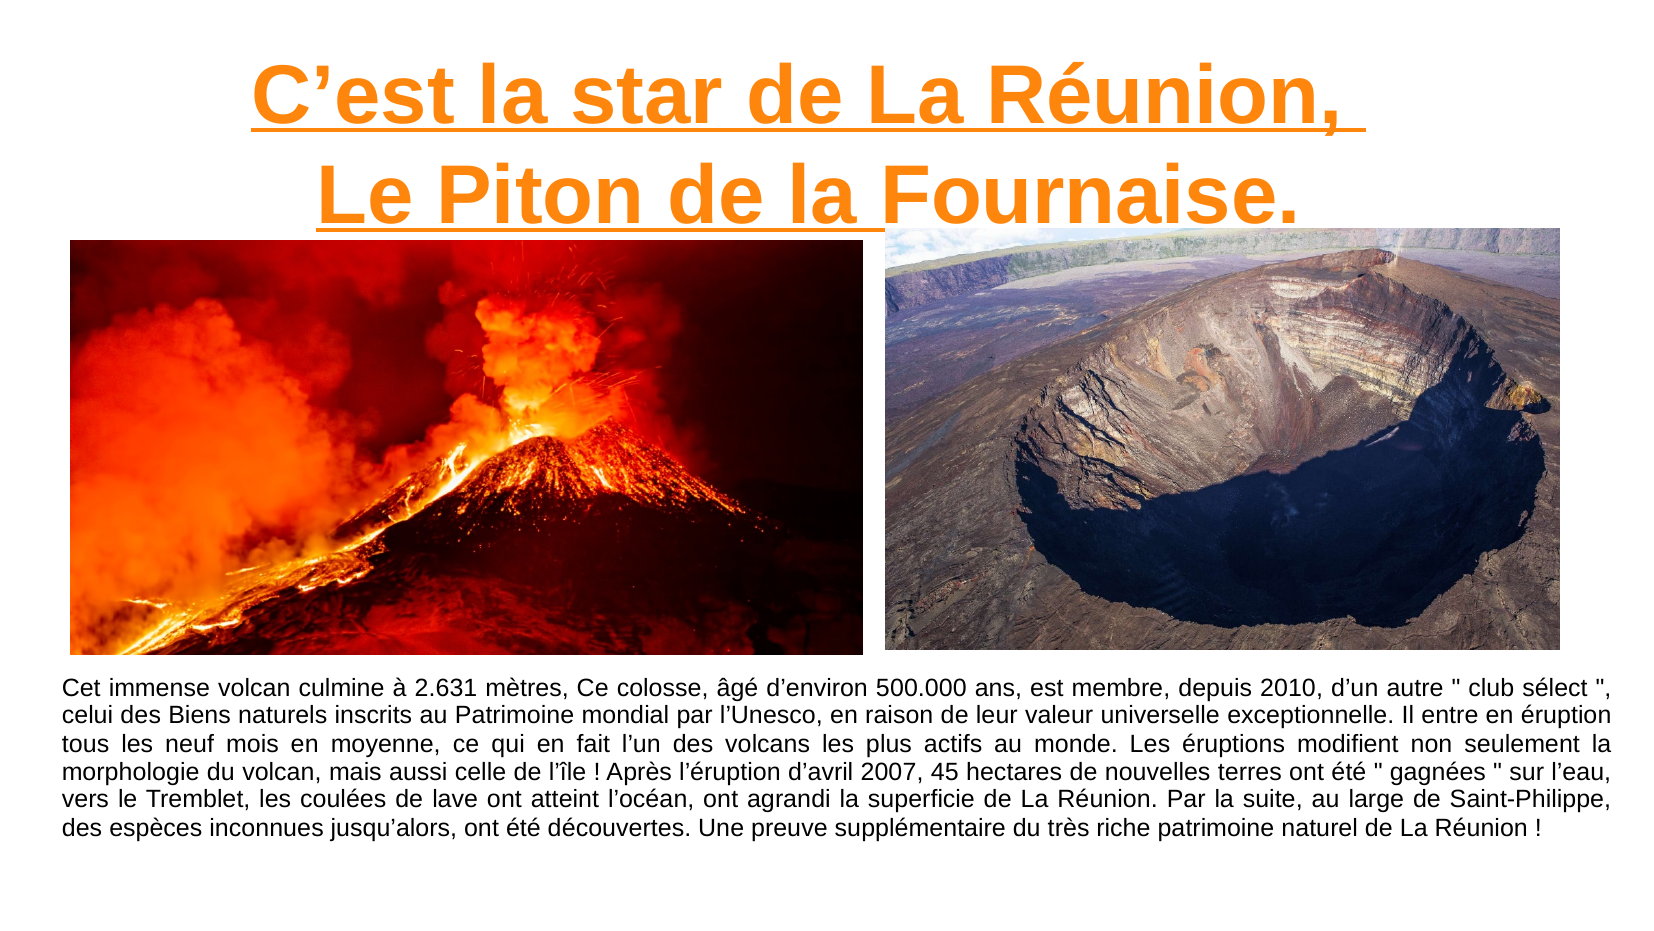

# C’est la star de La Réunion, Le Piton de la Fournaise.
Cet immense volcan culmine à 2.631 mètres, Ce colosse, âgé d’environ 500.000 ans, est membre, depuis 2010, d’un autre " club sélect ", celui des Biens naturels inscrits au Patrimoine mondial par l’Unesco, en raison de leur valeur universelle exceptionnelle. Il entre en éruption tous les neuf mois en moyenne, ce qui en fait l’un des volcans les plus actifs au monde. Les éruptions modifient non seulement la morphologie du volcan, mais aussi celle de l’île ! Après l’éruption d’avril 2007, 45 hectares de nouvelles terres ont été " gagnées " sur l’eau, vers le Tremblet, les coulées de lave ont atteint l’océan, ont agrandi la superficie de La Réunion. Par la suite, au large de Saint-Philippe, des espèces inconnues jusqu’alors, ont été découvertes. Une preuve supplémentaire du très riche patrimoine naturel de La Réunion !